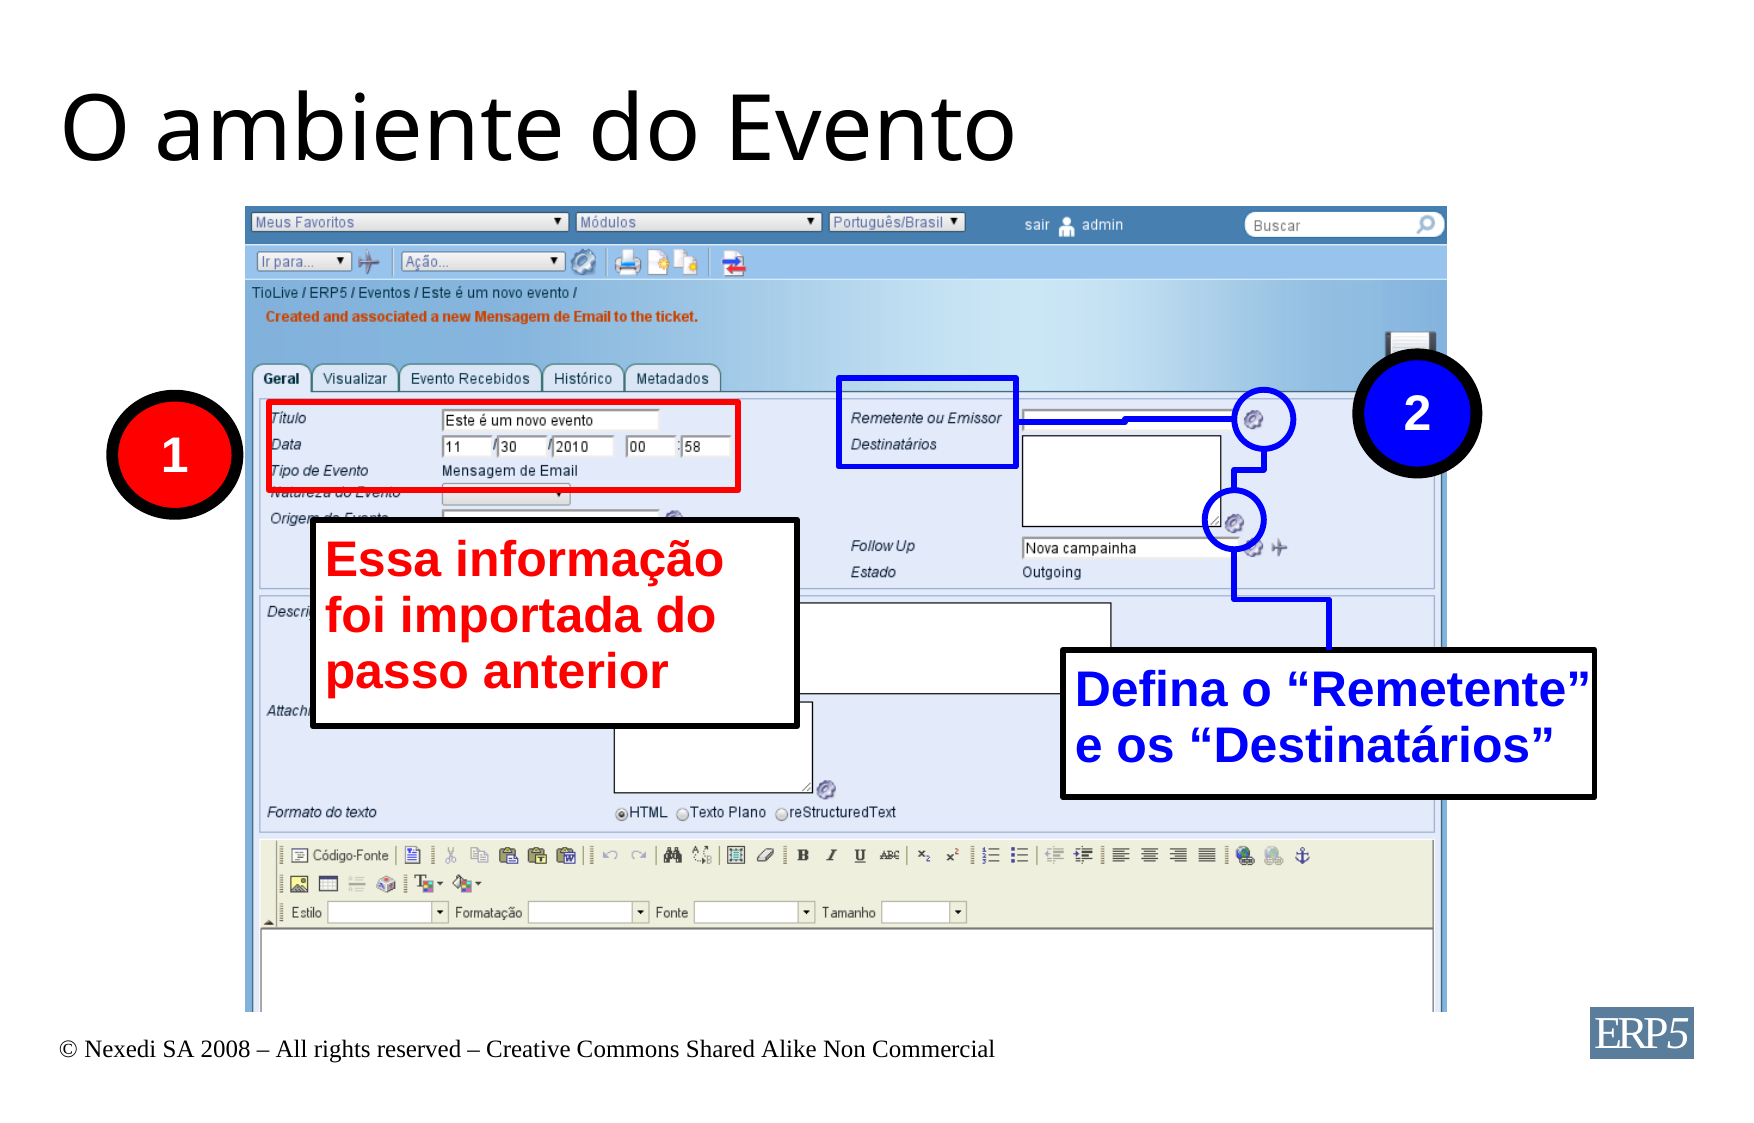

# O ambiente do Evento
2
1
Essa informação foi importada do passo anterior
Defina o “Remetente” e os “Destinatários”